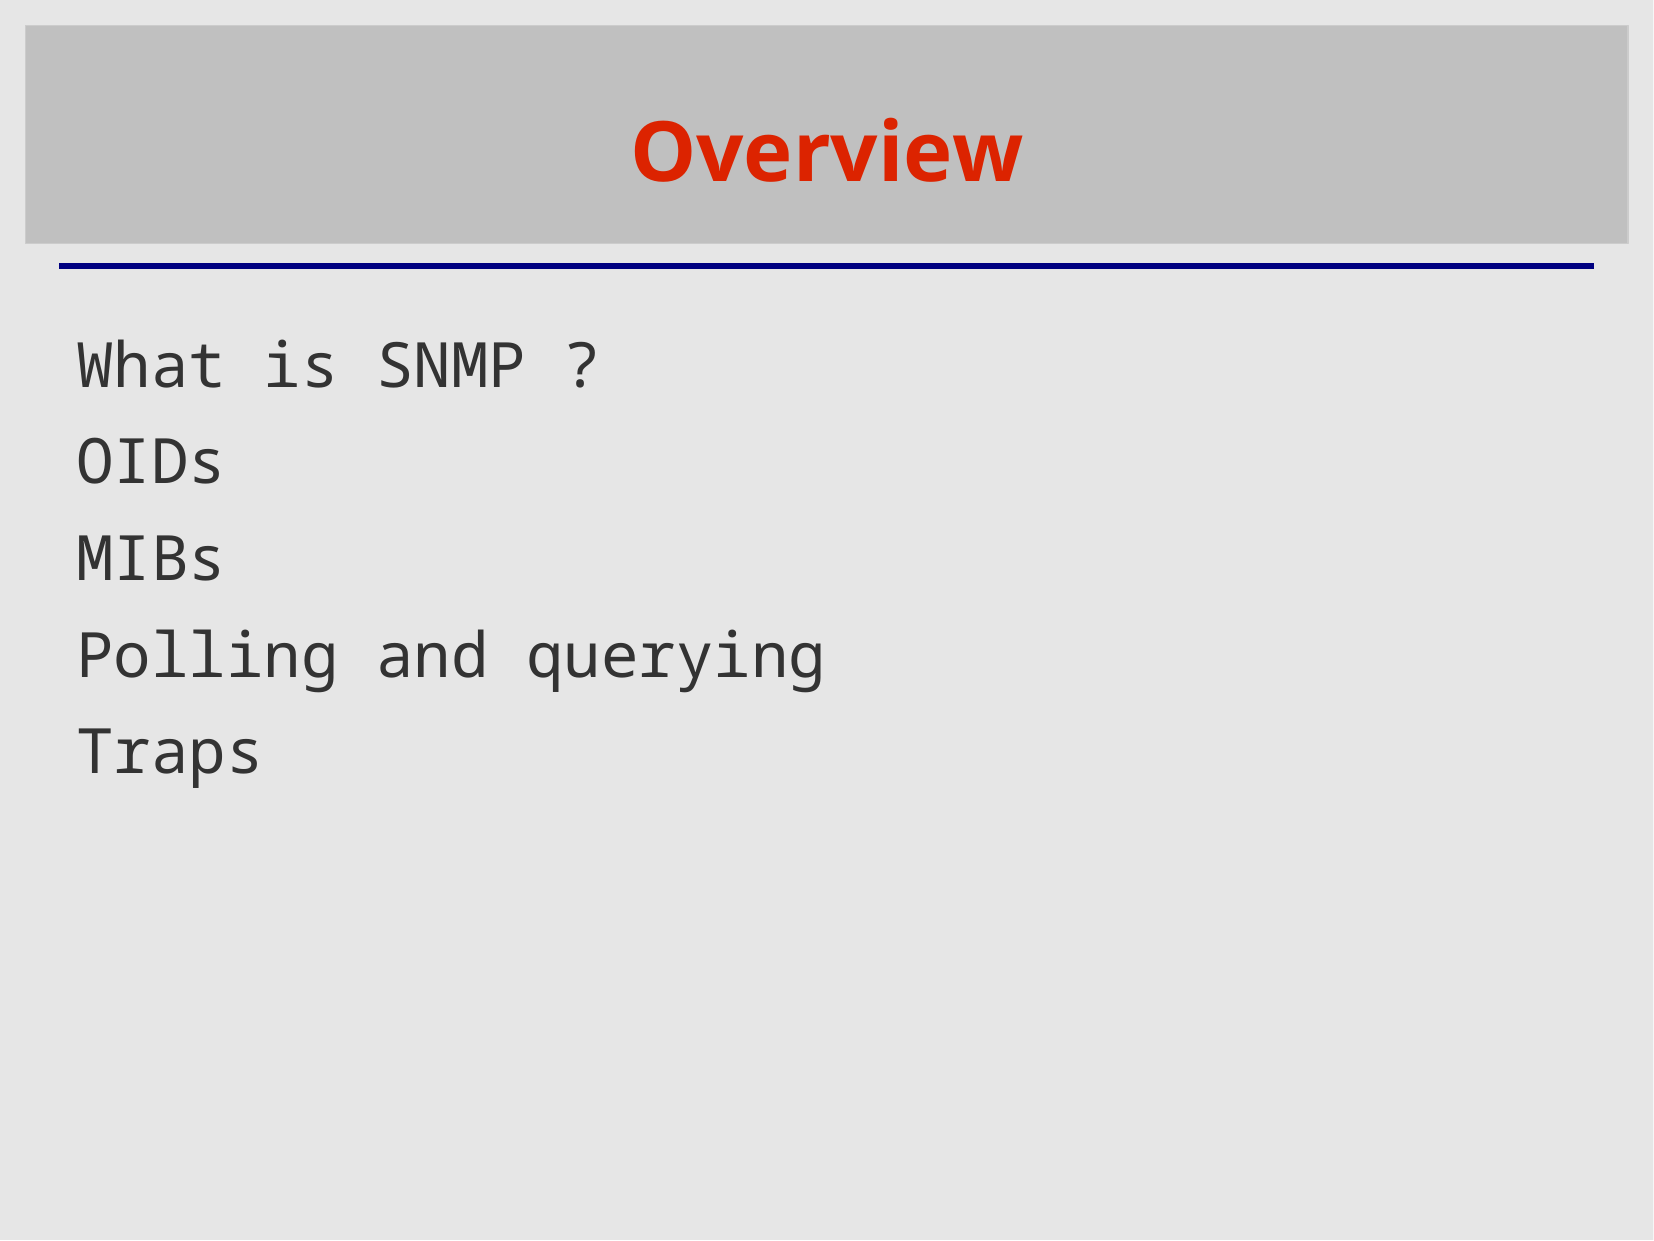

# Overview
What is SNMP ?
OIDs
MIBs
Polling and querying
Traps